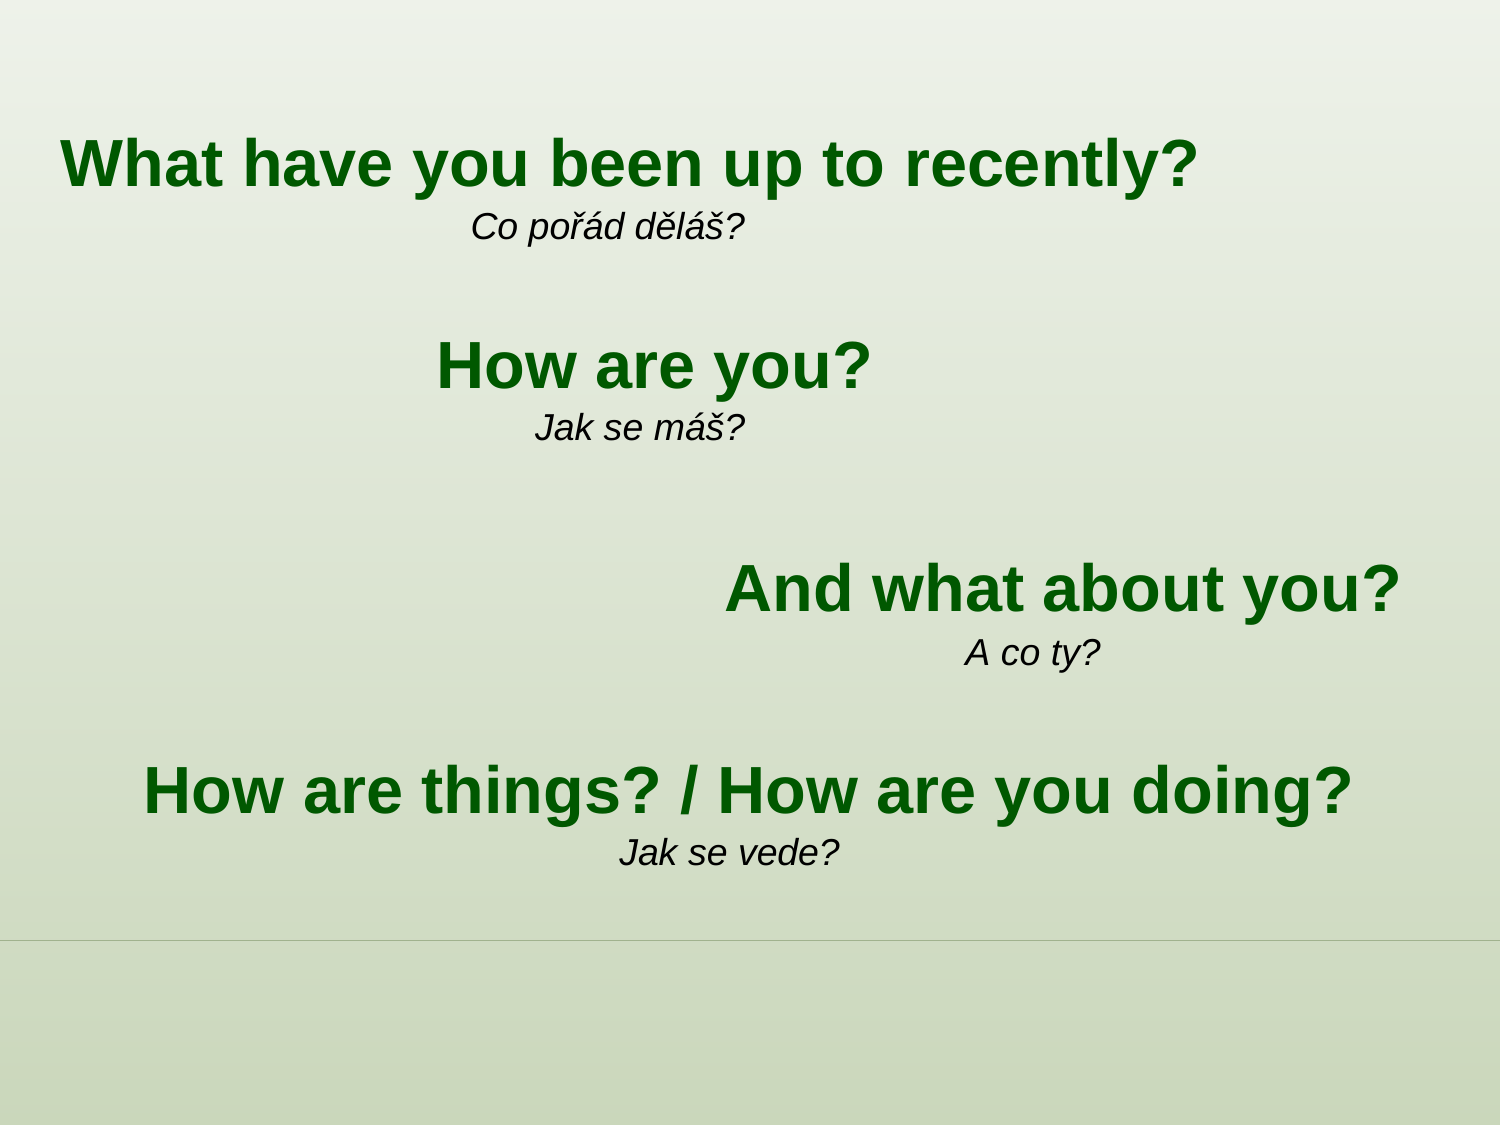

What have you been up to recently?
Co pořád děláš?
How are you?
Jak se máš?
And what about you?
A co ty?
How are things? / How are you doing?
Jak se vede?